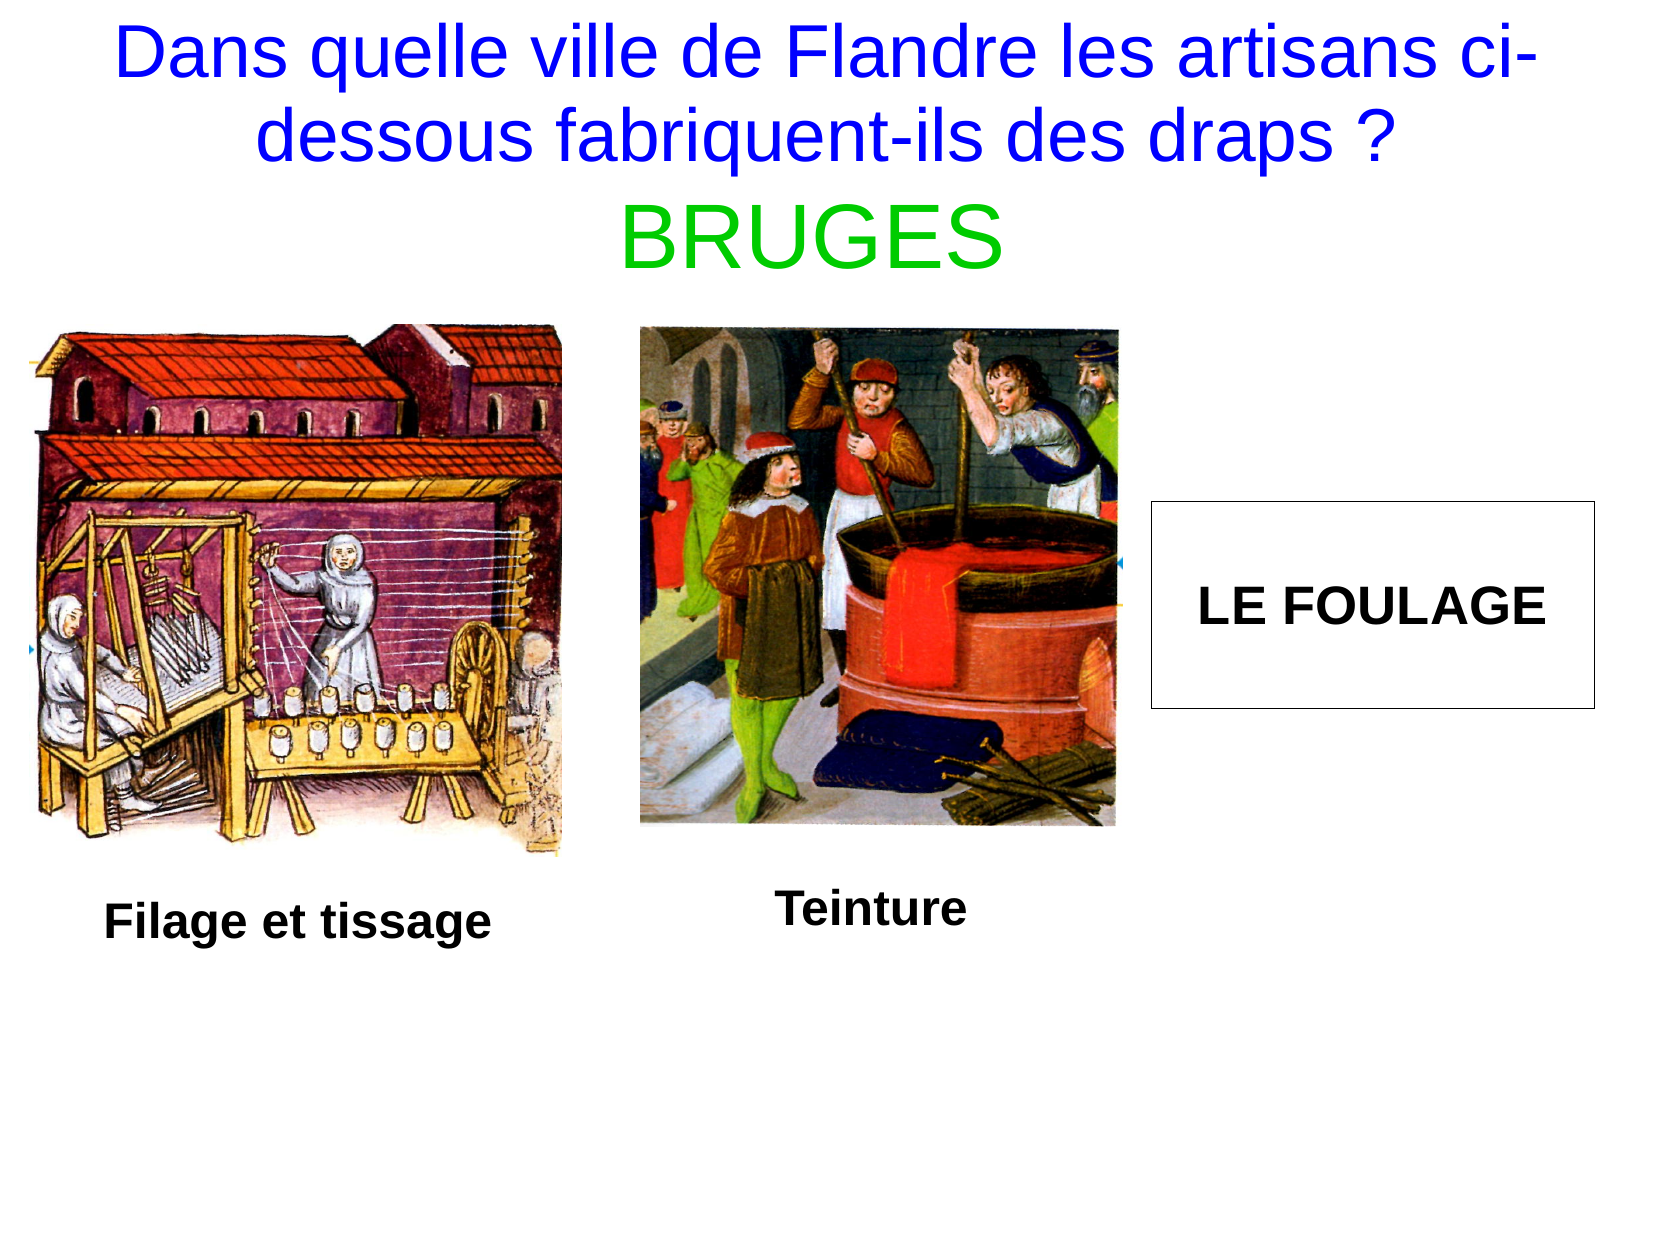

Dans quelle ville de Flandre les artisans ci-dessous fabriquent-ils des draps ?
BRUGES
LE FOULAGE
Teinture
Filage et tissage